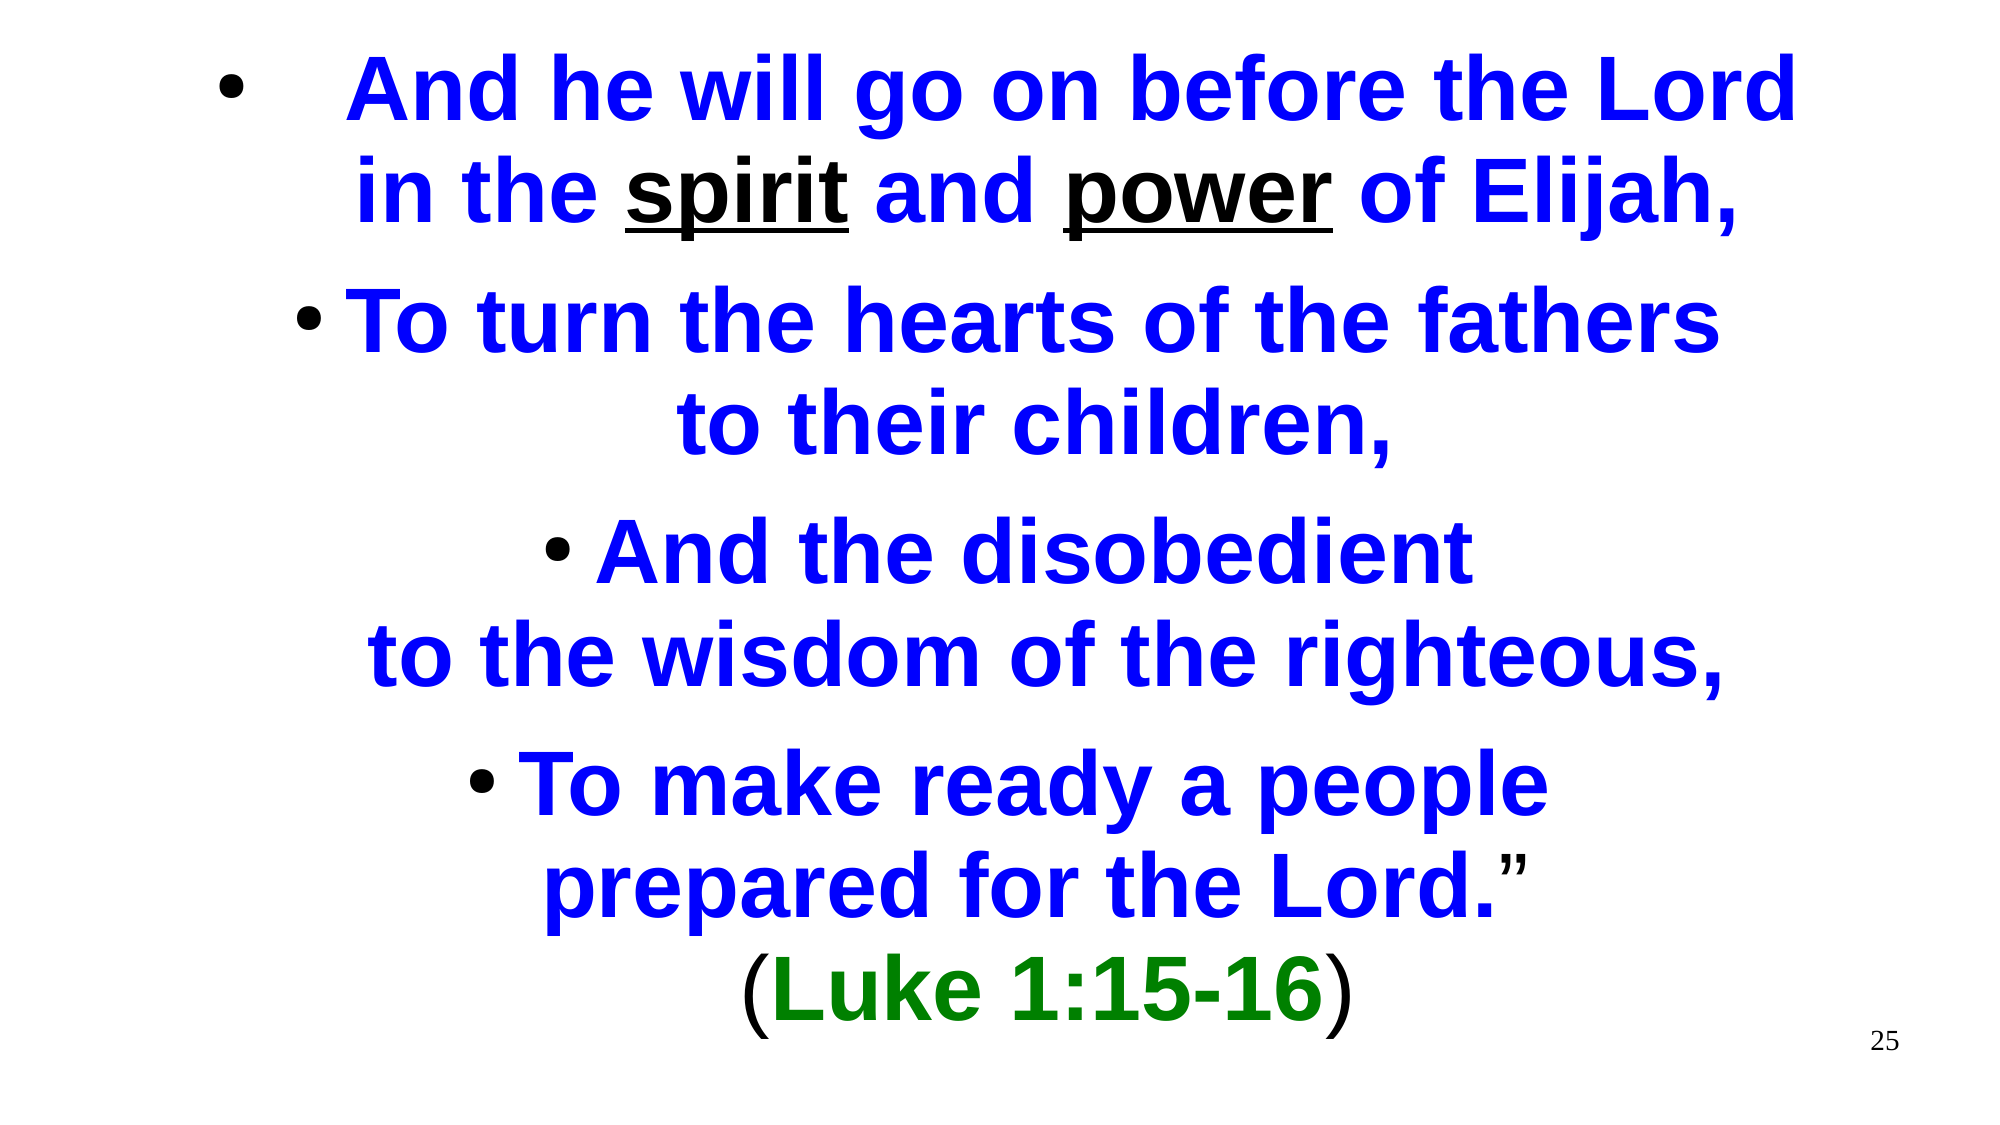

# And he will go on before the Lord in the spirit and power of Elijah,
To turn the hearts of the fathers
to their children,
And the disobedient
to the wisdom of the righteous,
To make ready a people
prepared for the Lord.”
(Luke 1:15-16)
25